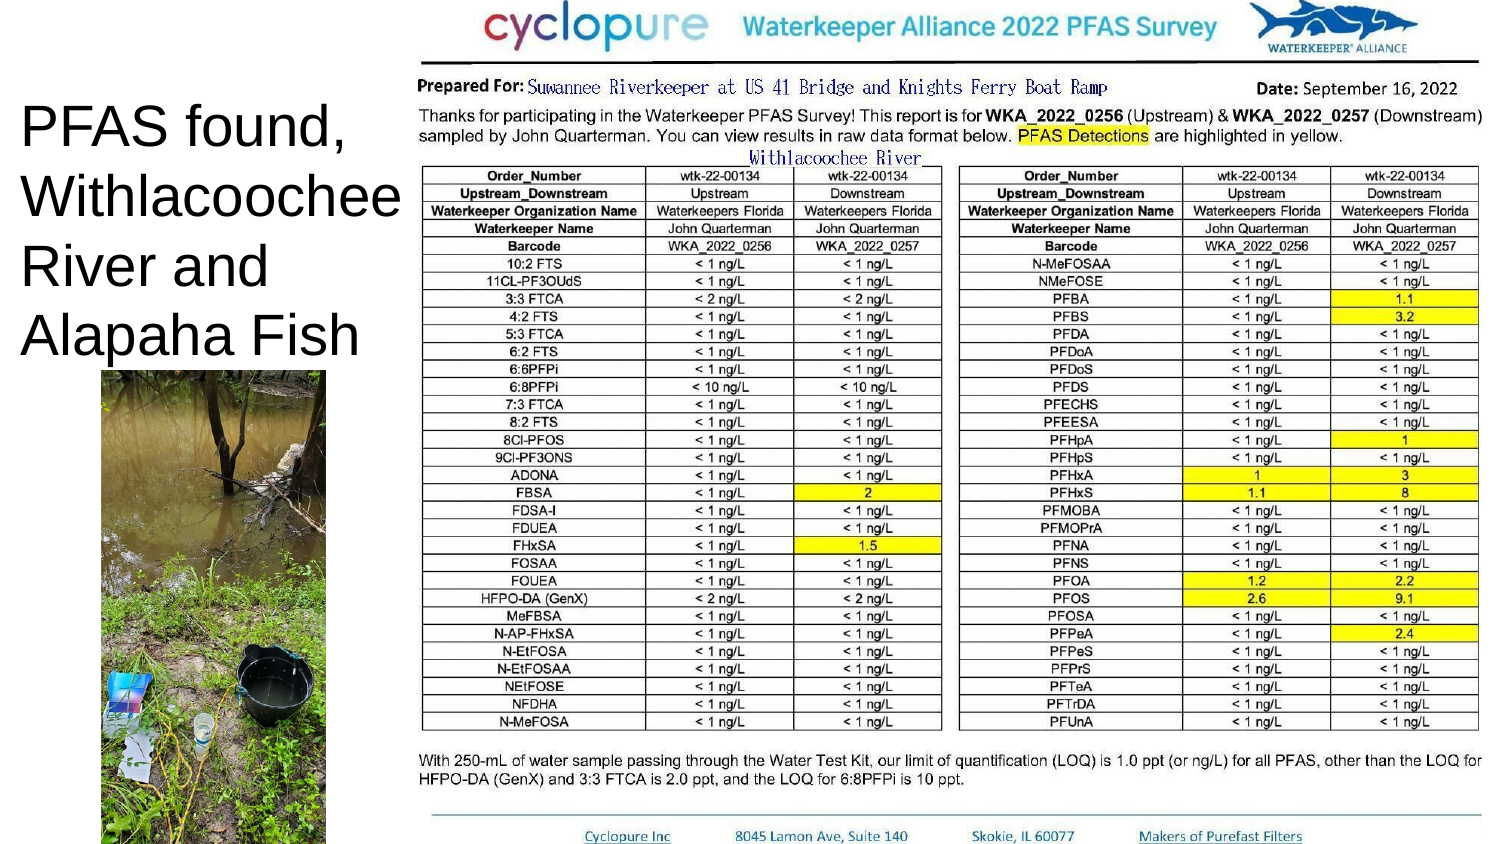

# PFAS found,
Withlacoochee
River and Alapaha Fish